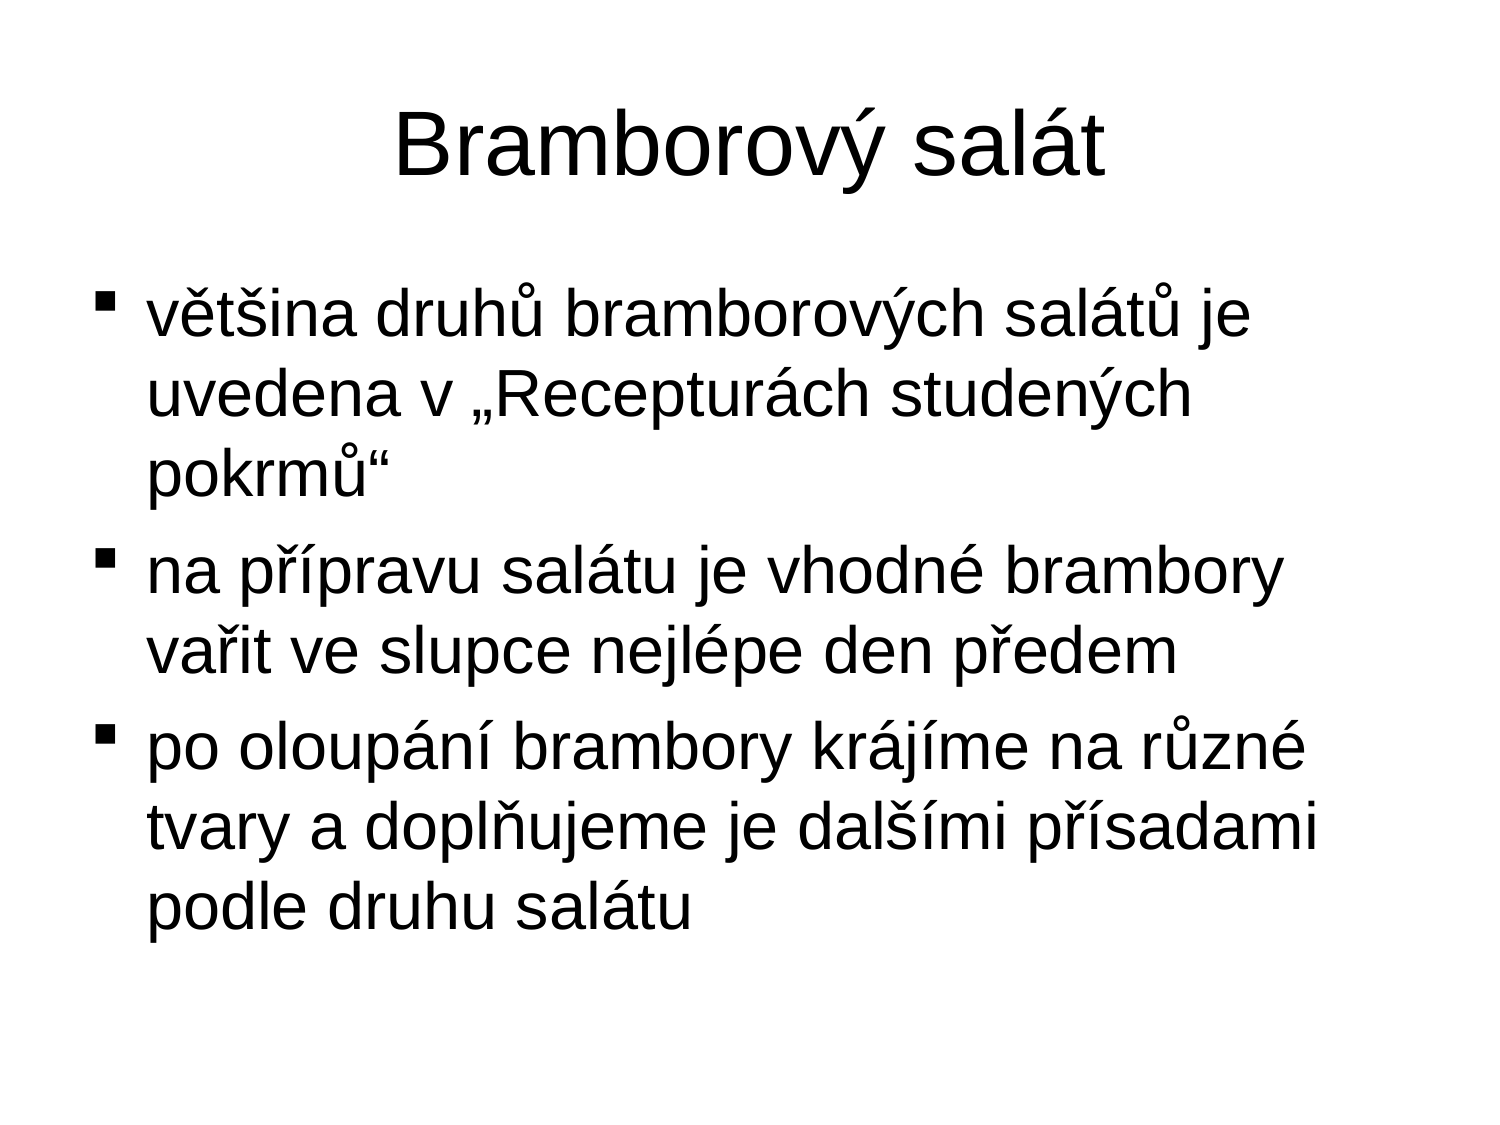

# Bramborový salát
většina druhů bramborových salátů je uvedena v „Recepturách studených pokrmů“
na přípravu salátu je vhodné brambory vařit ve slupce nejlépe den předem
po oloupání brambory krájíme na různé tvary a doplňujeme je dalšími přísadami podle druhu salátu